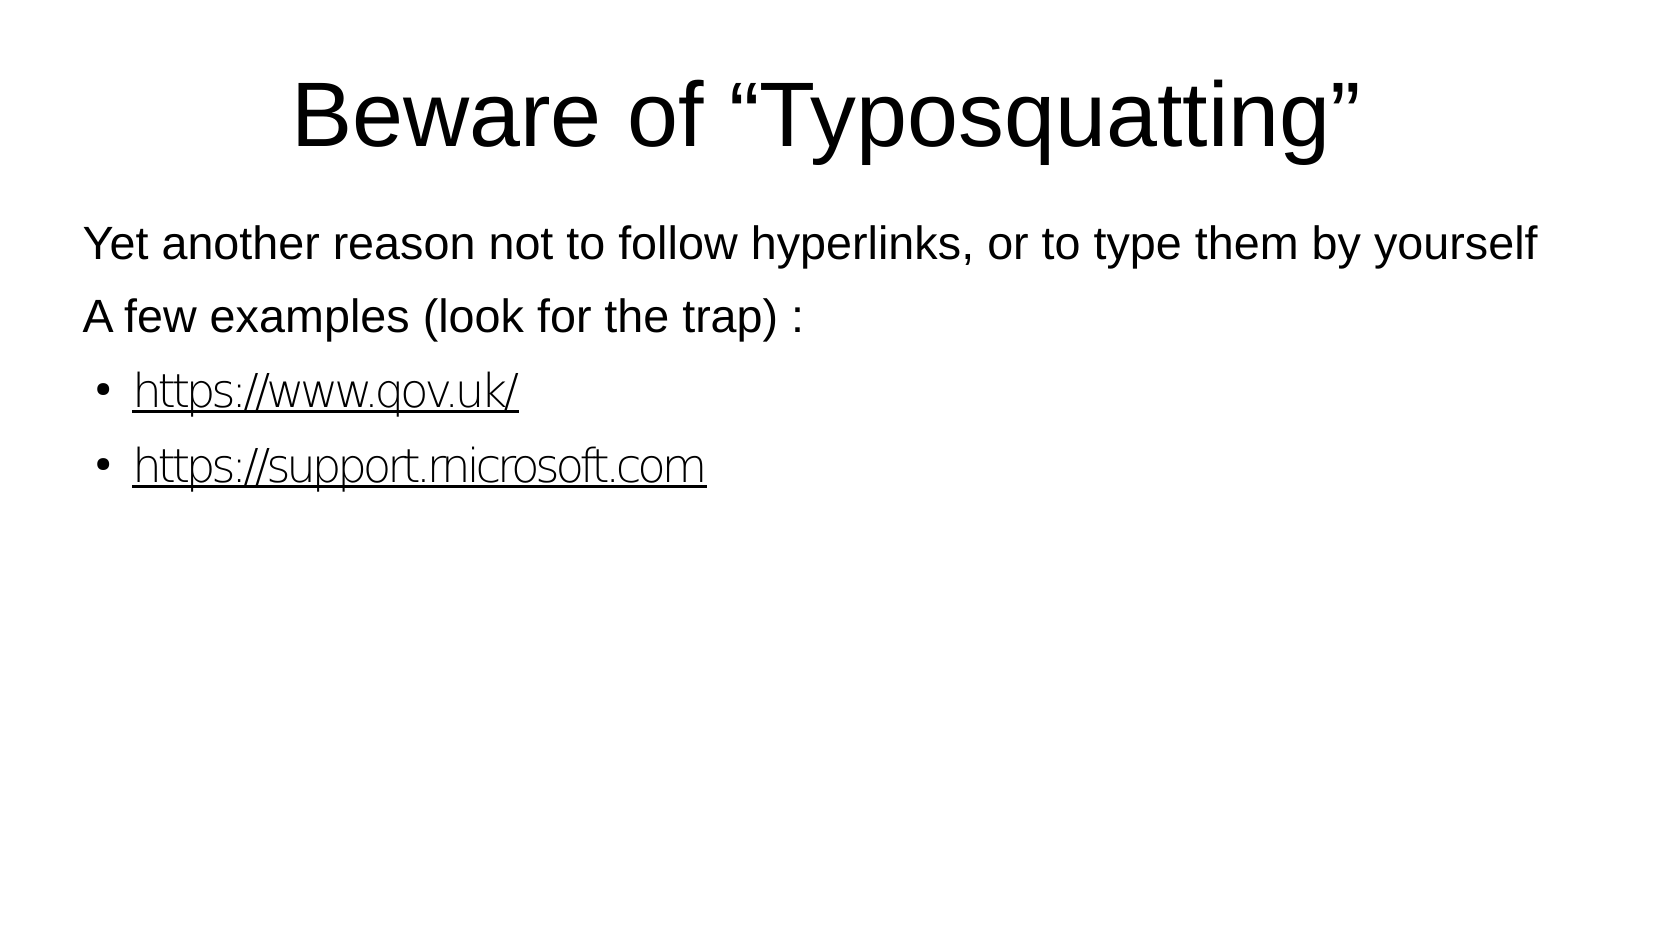

# Beware of “Typosquatting”
Yet another reason not to follow hyperlinks, or to type them by yourself
A few examples (look for the trap) :
https://www.qov.uk/
https://support.rnicrosoft.com